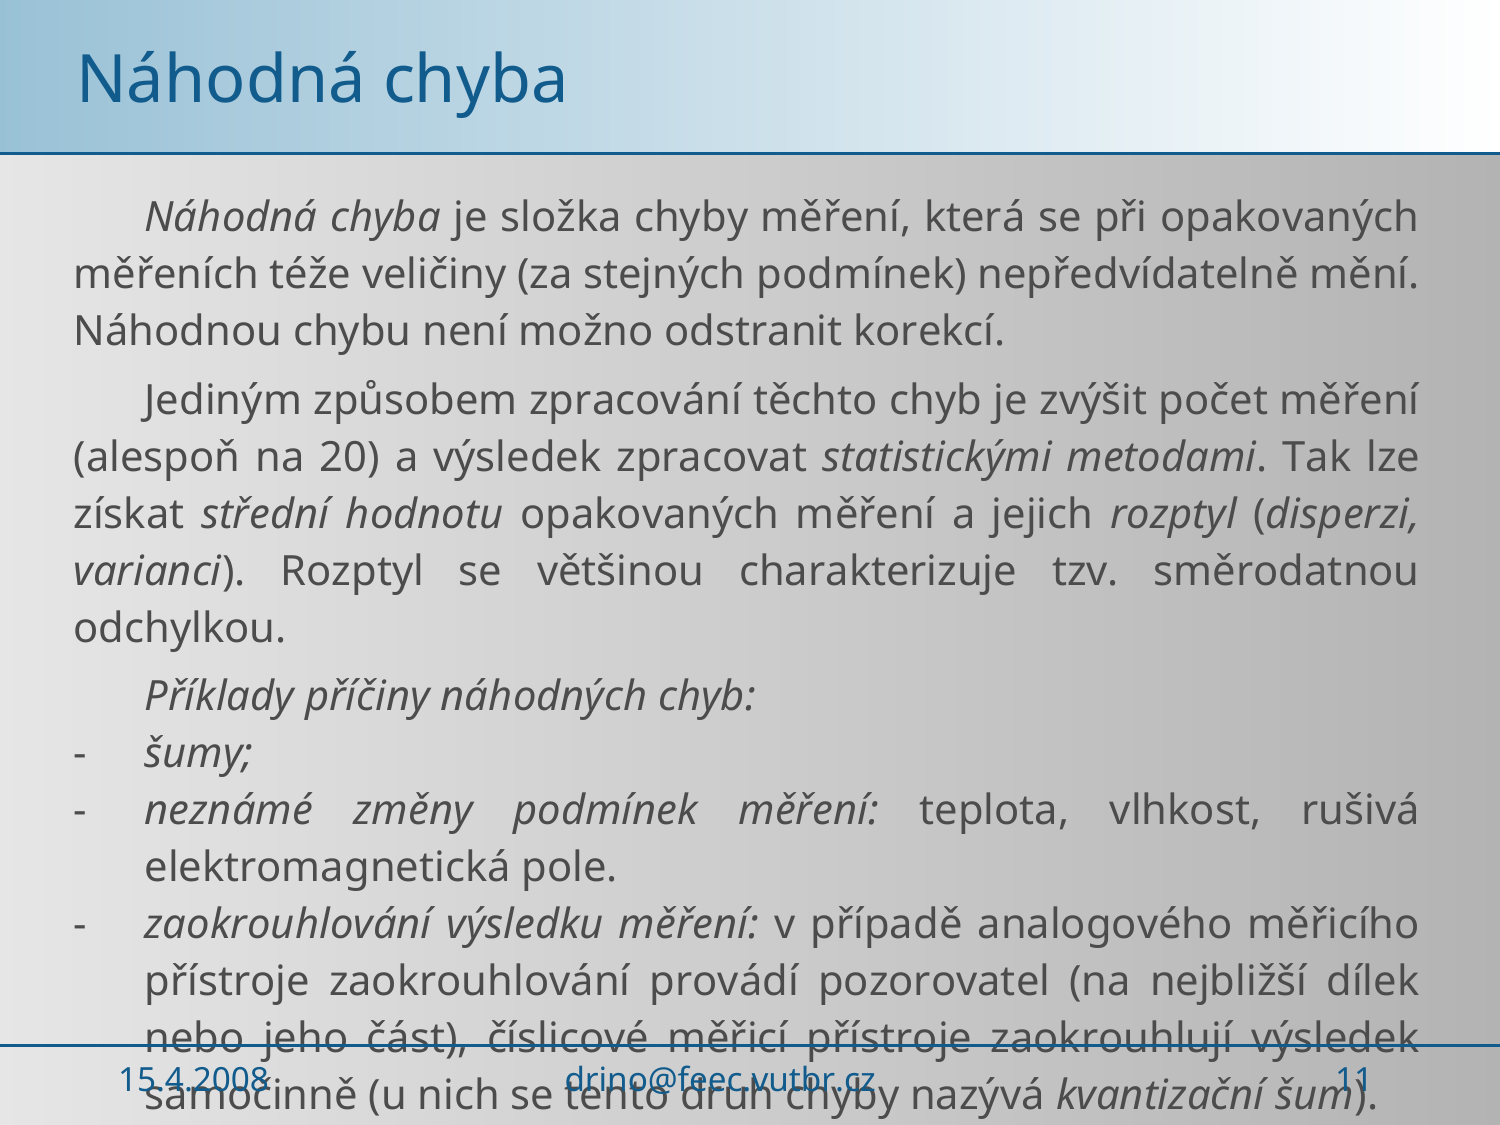

# Náhodná chyba
Náhodná chyba je složka chyby měření, která se při opakovaných měřeních téže veličiny (za stejných podmínek) nepředvídatelně mění. Náhodnou chybu není možno odstranit korekcí.
Jediným způsobem zpracování těchto chyb je zvýšit počet měření (alespoň na 20) a výsledek zpracovat statistickými metodami. Tak lze získat střední hodnotu opakovaných měření a jejich rozptyl (disperzi, varianci). Rozptyl se většinou charakterizuje tzv. směrodatnou odchylkou.
Příklady příčiny náhodných chyb:
-	šumy;
-	neznámé změny podmínek měření: teplota, vlhkost, rušivá elektromagnetická pole.
-	zaokrouhlování výsledku měření: v případě analogového měřicího přístroje zaokrouhlování provádí pozorovatel (na nejbližší dílek nebo jeho část), číslicové měřicí přístroje zaokrouhlují výsledek samočinně (u nich se tento druh chyby nazývá kvantizační šum).
15.4.2008
drino@feec.vutbr.cz